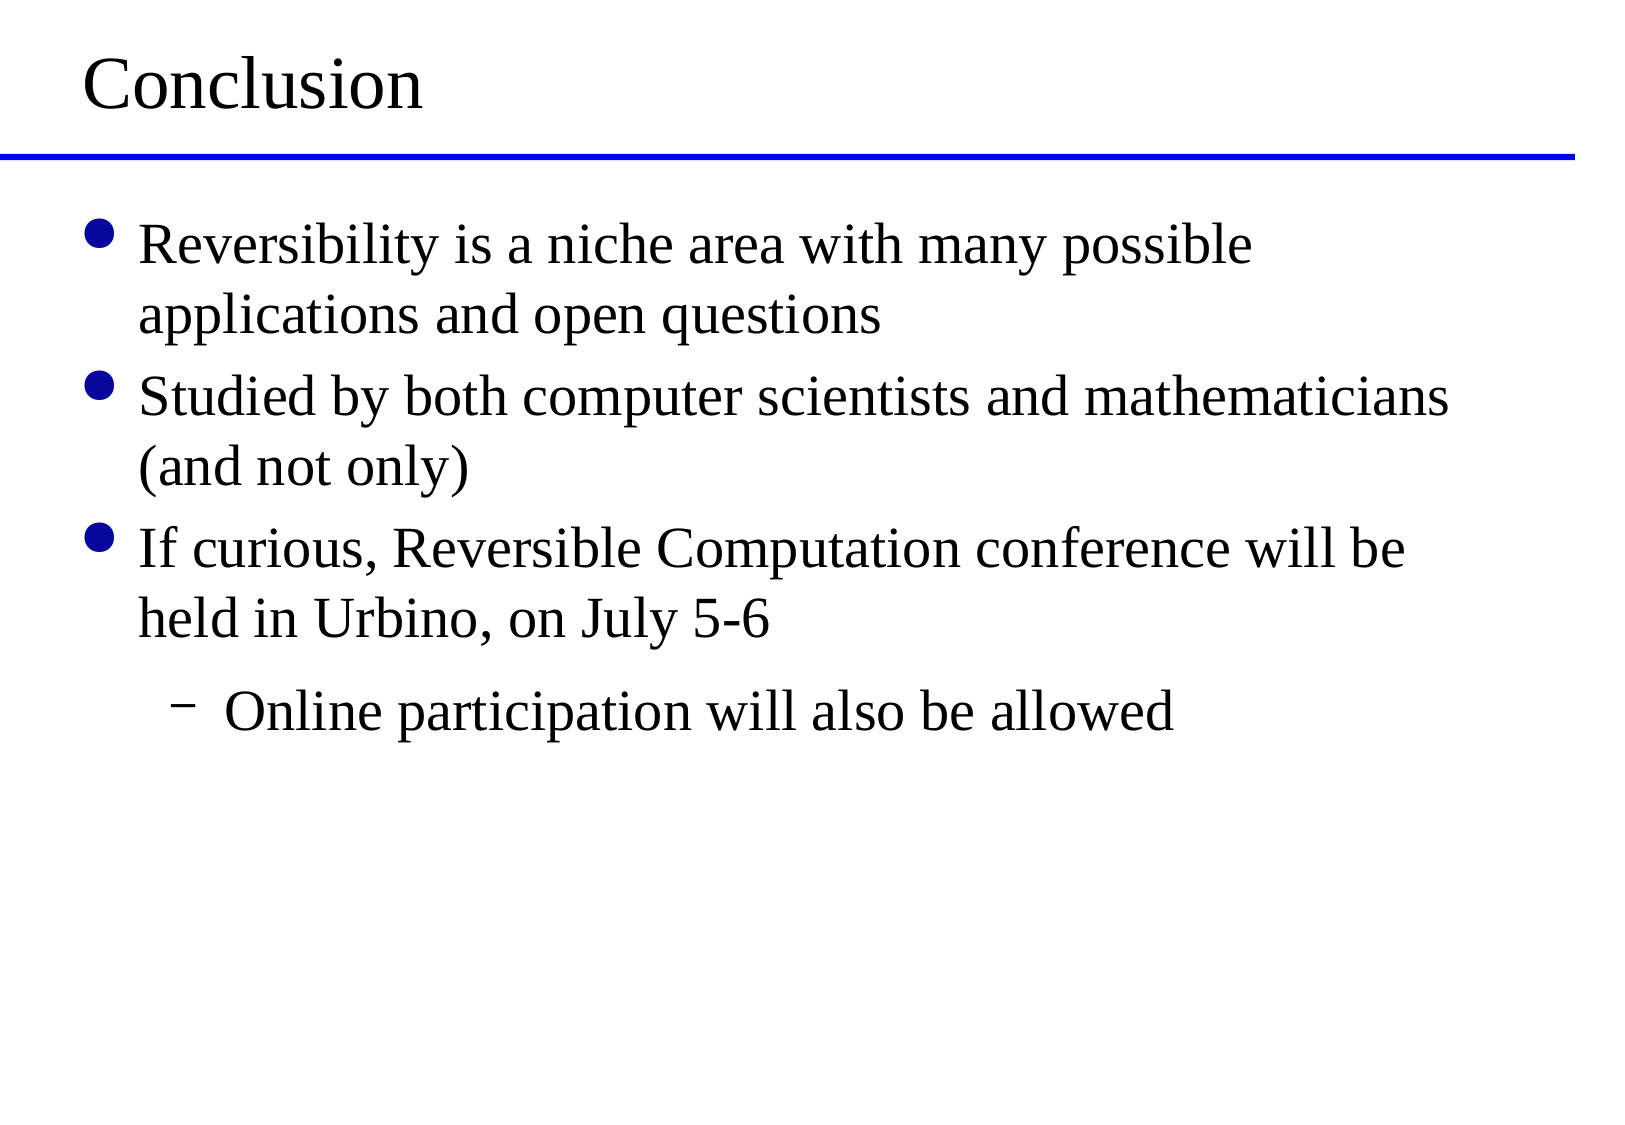

# Conclusion
Reversibility is a niche area with many possible applications and open questions
Studied by both computer scientists and mathematicians (and not only)
If curious, Reversible Computation conference will be held in Urbino, on July 5-6
Online participation will also be allowed